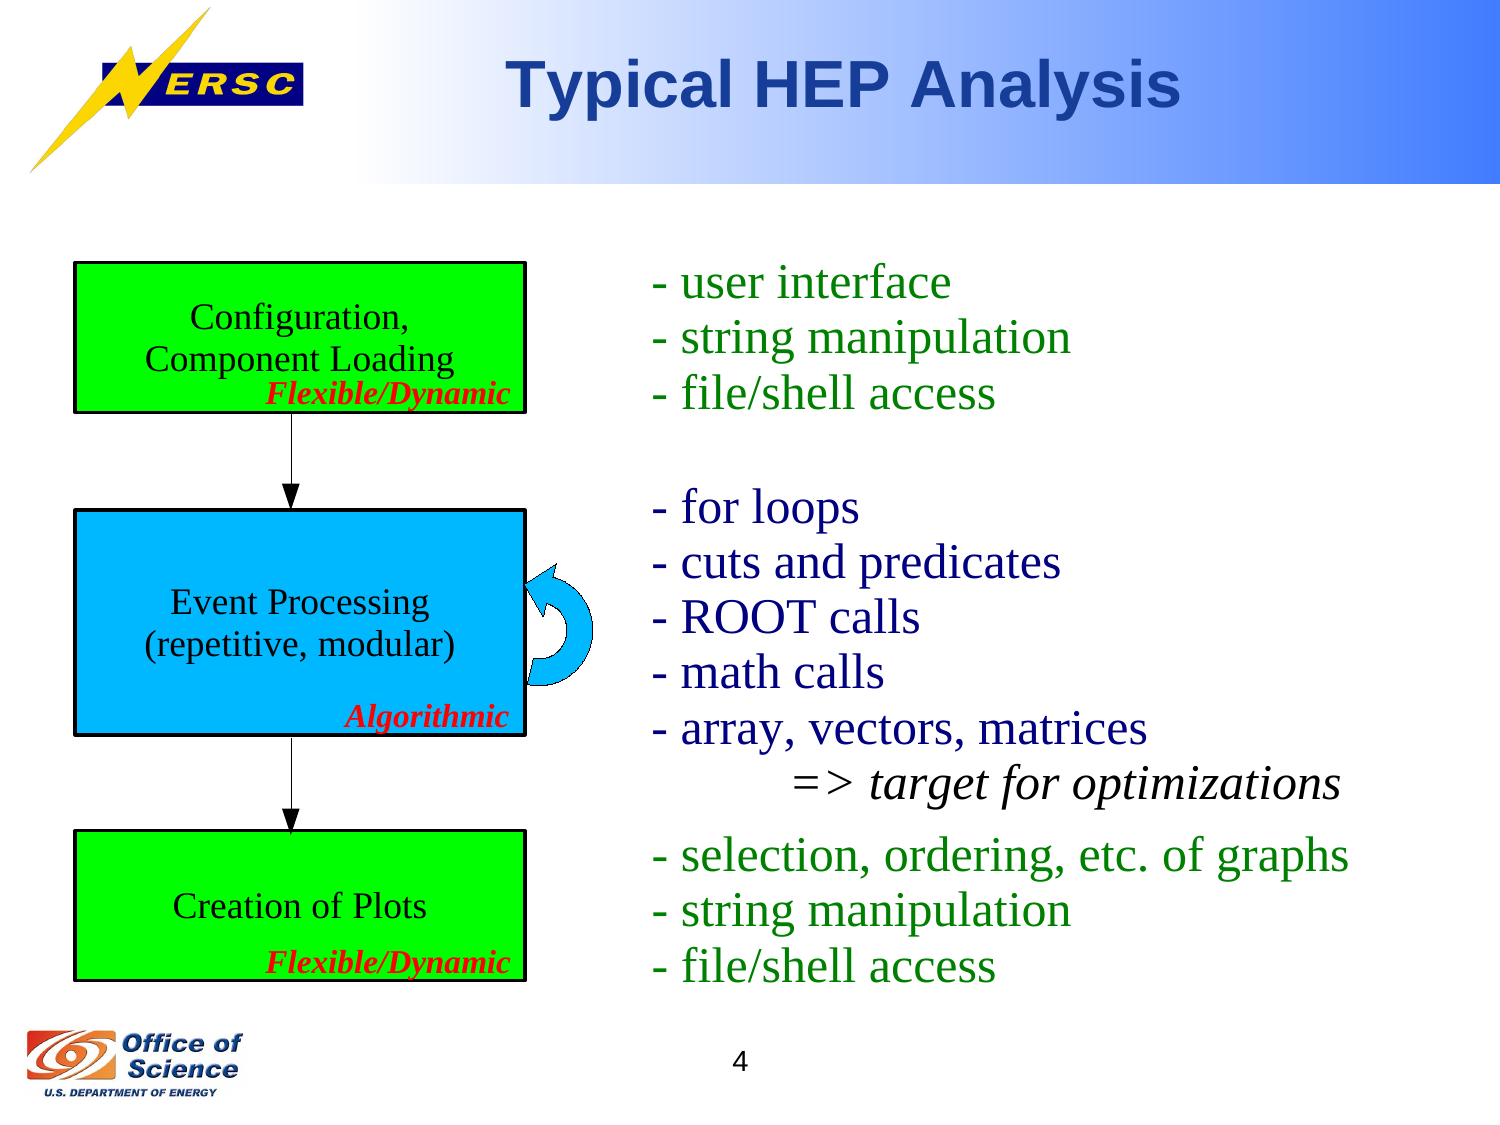

# Typical HEP Analysis
- user interface
- string manipulation
- file/shell access
Configuration,
Component Loading
Flexible/Dynamic
- for loops
- cuts and predicates
- ROOT calls
- math calls
- array, vectors, matrices
 => target for optimizations
Event Processing
(repetitive, modular)
Algorithmic
- selection, ordering, etc. of graphs
- string manipulation
- file/shell access
Creation of Plots
Flexible/Dynamic